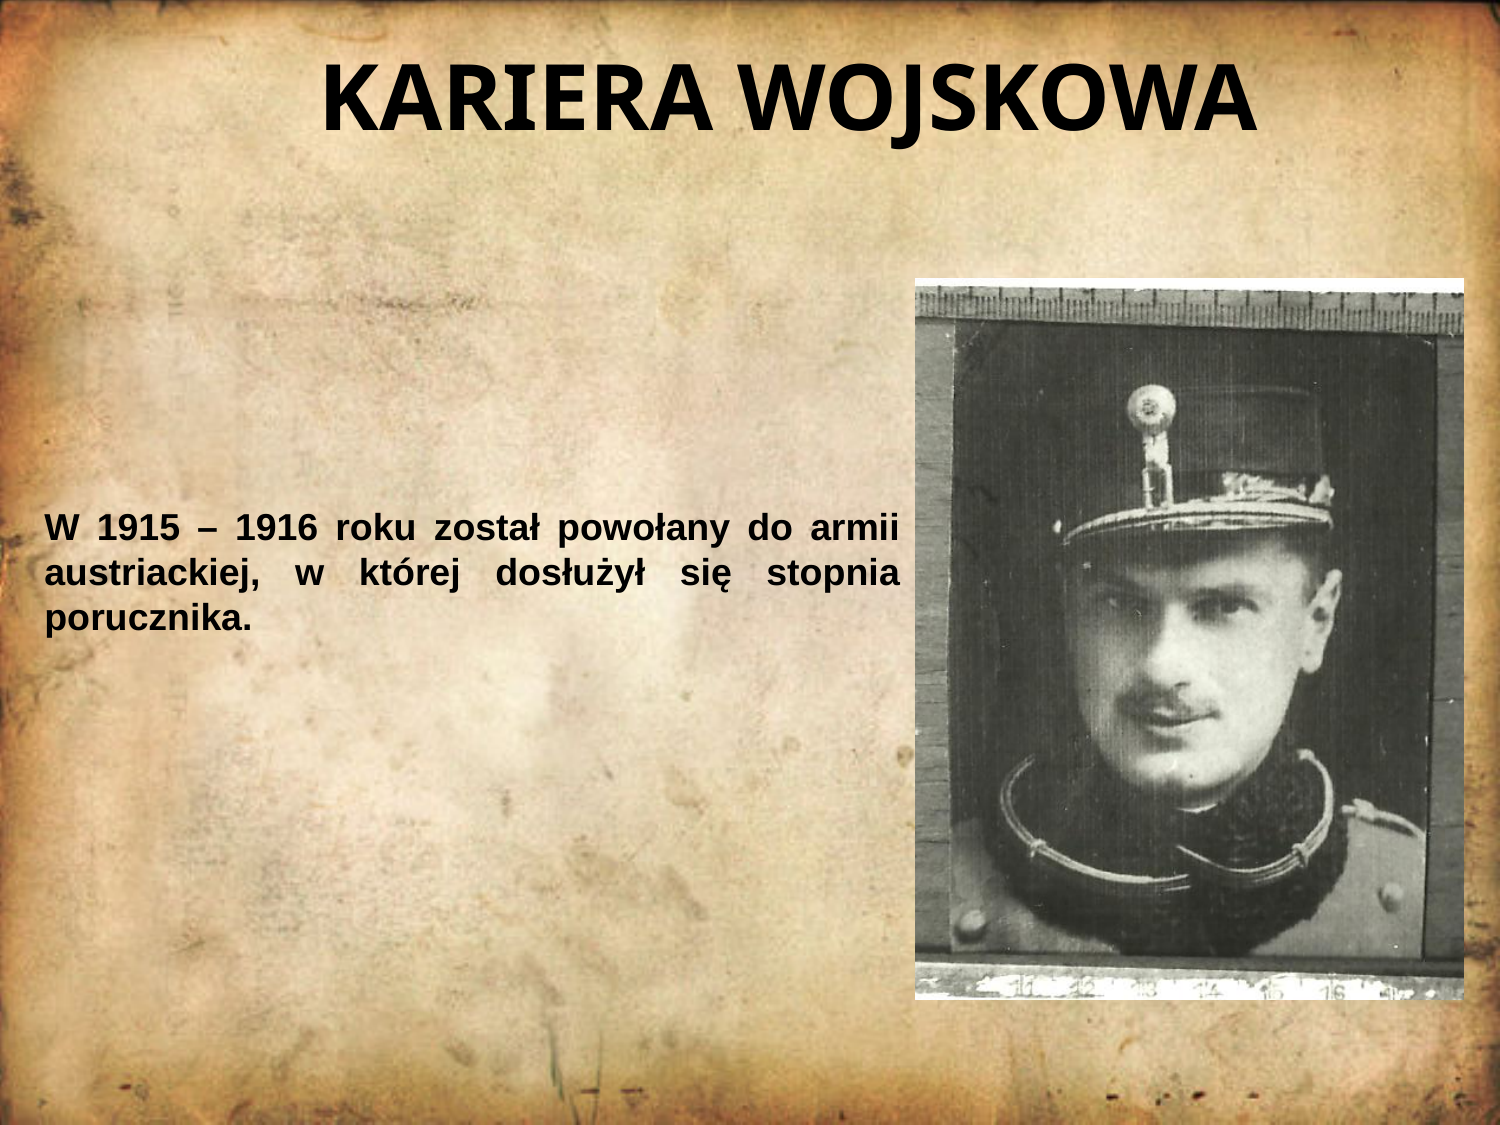

# KARIERA WOJSKOWA
W 1915 – 1916 roku został powołany do armii austriackiej, w której dosłużył się stopnia porucznika.